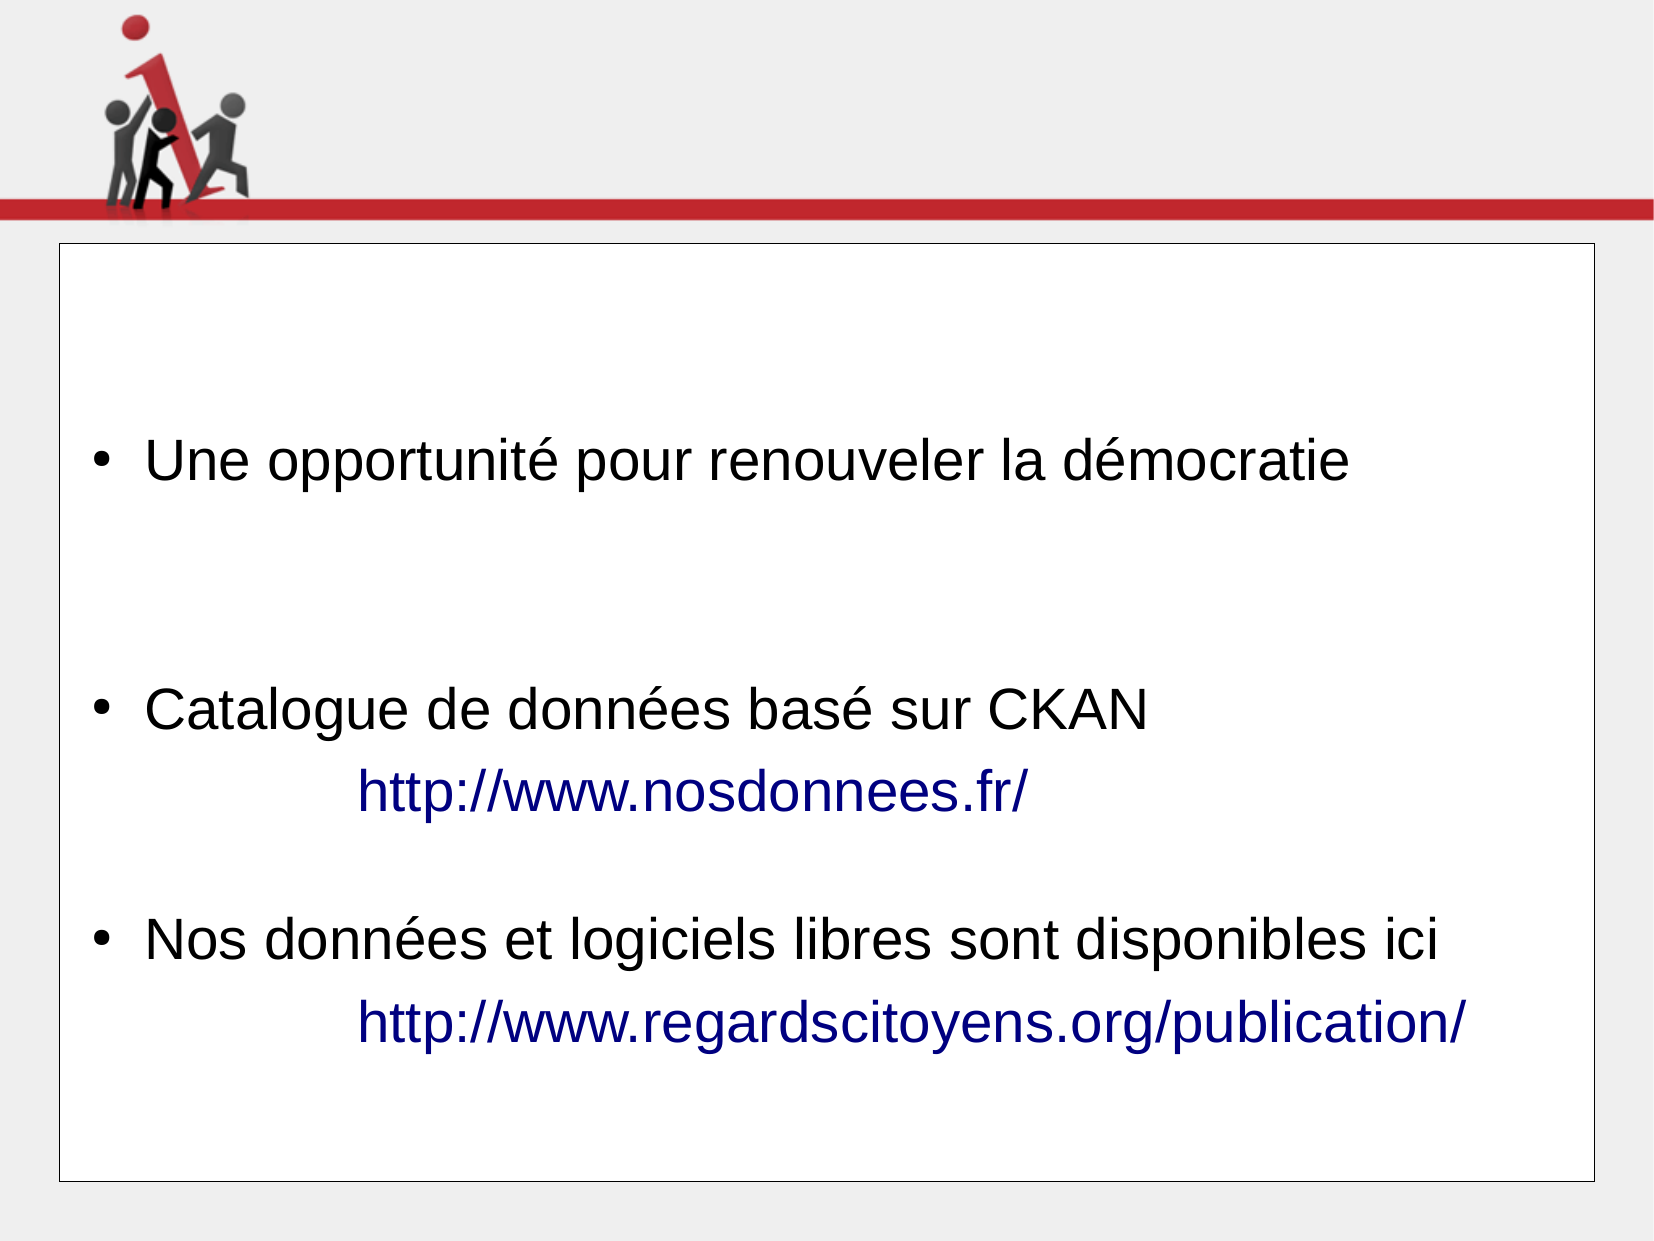

Une opportunité pour renouveler la démocratie
Catalogue de données basé sur CKAN
http://www.nosdonnees.fr/
Nos données et logiciels libres sont disponibles ici
http://www.regardscitoyens.org/publication/